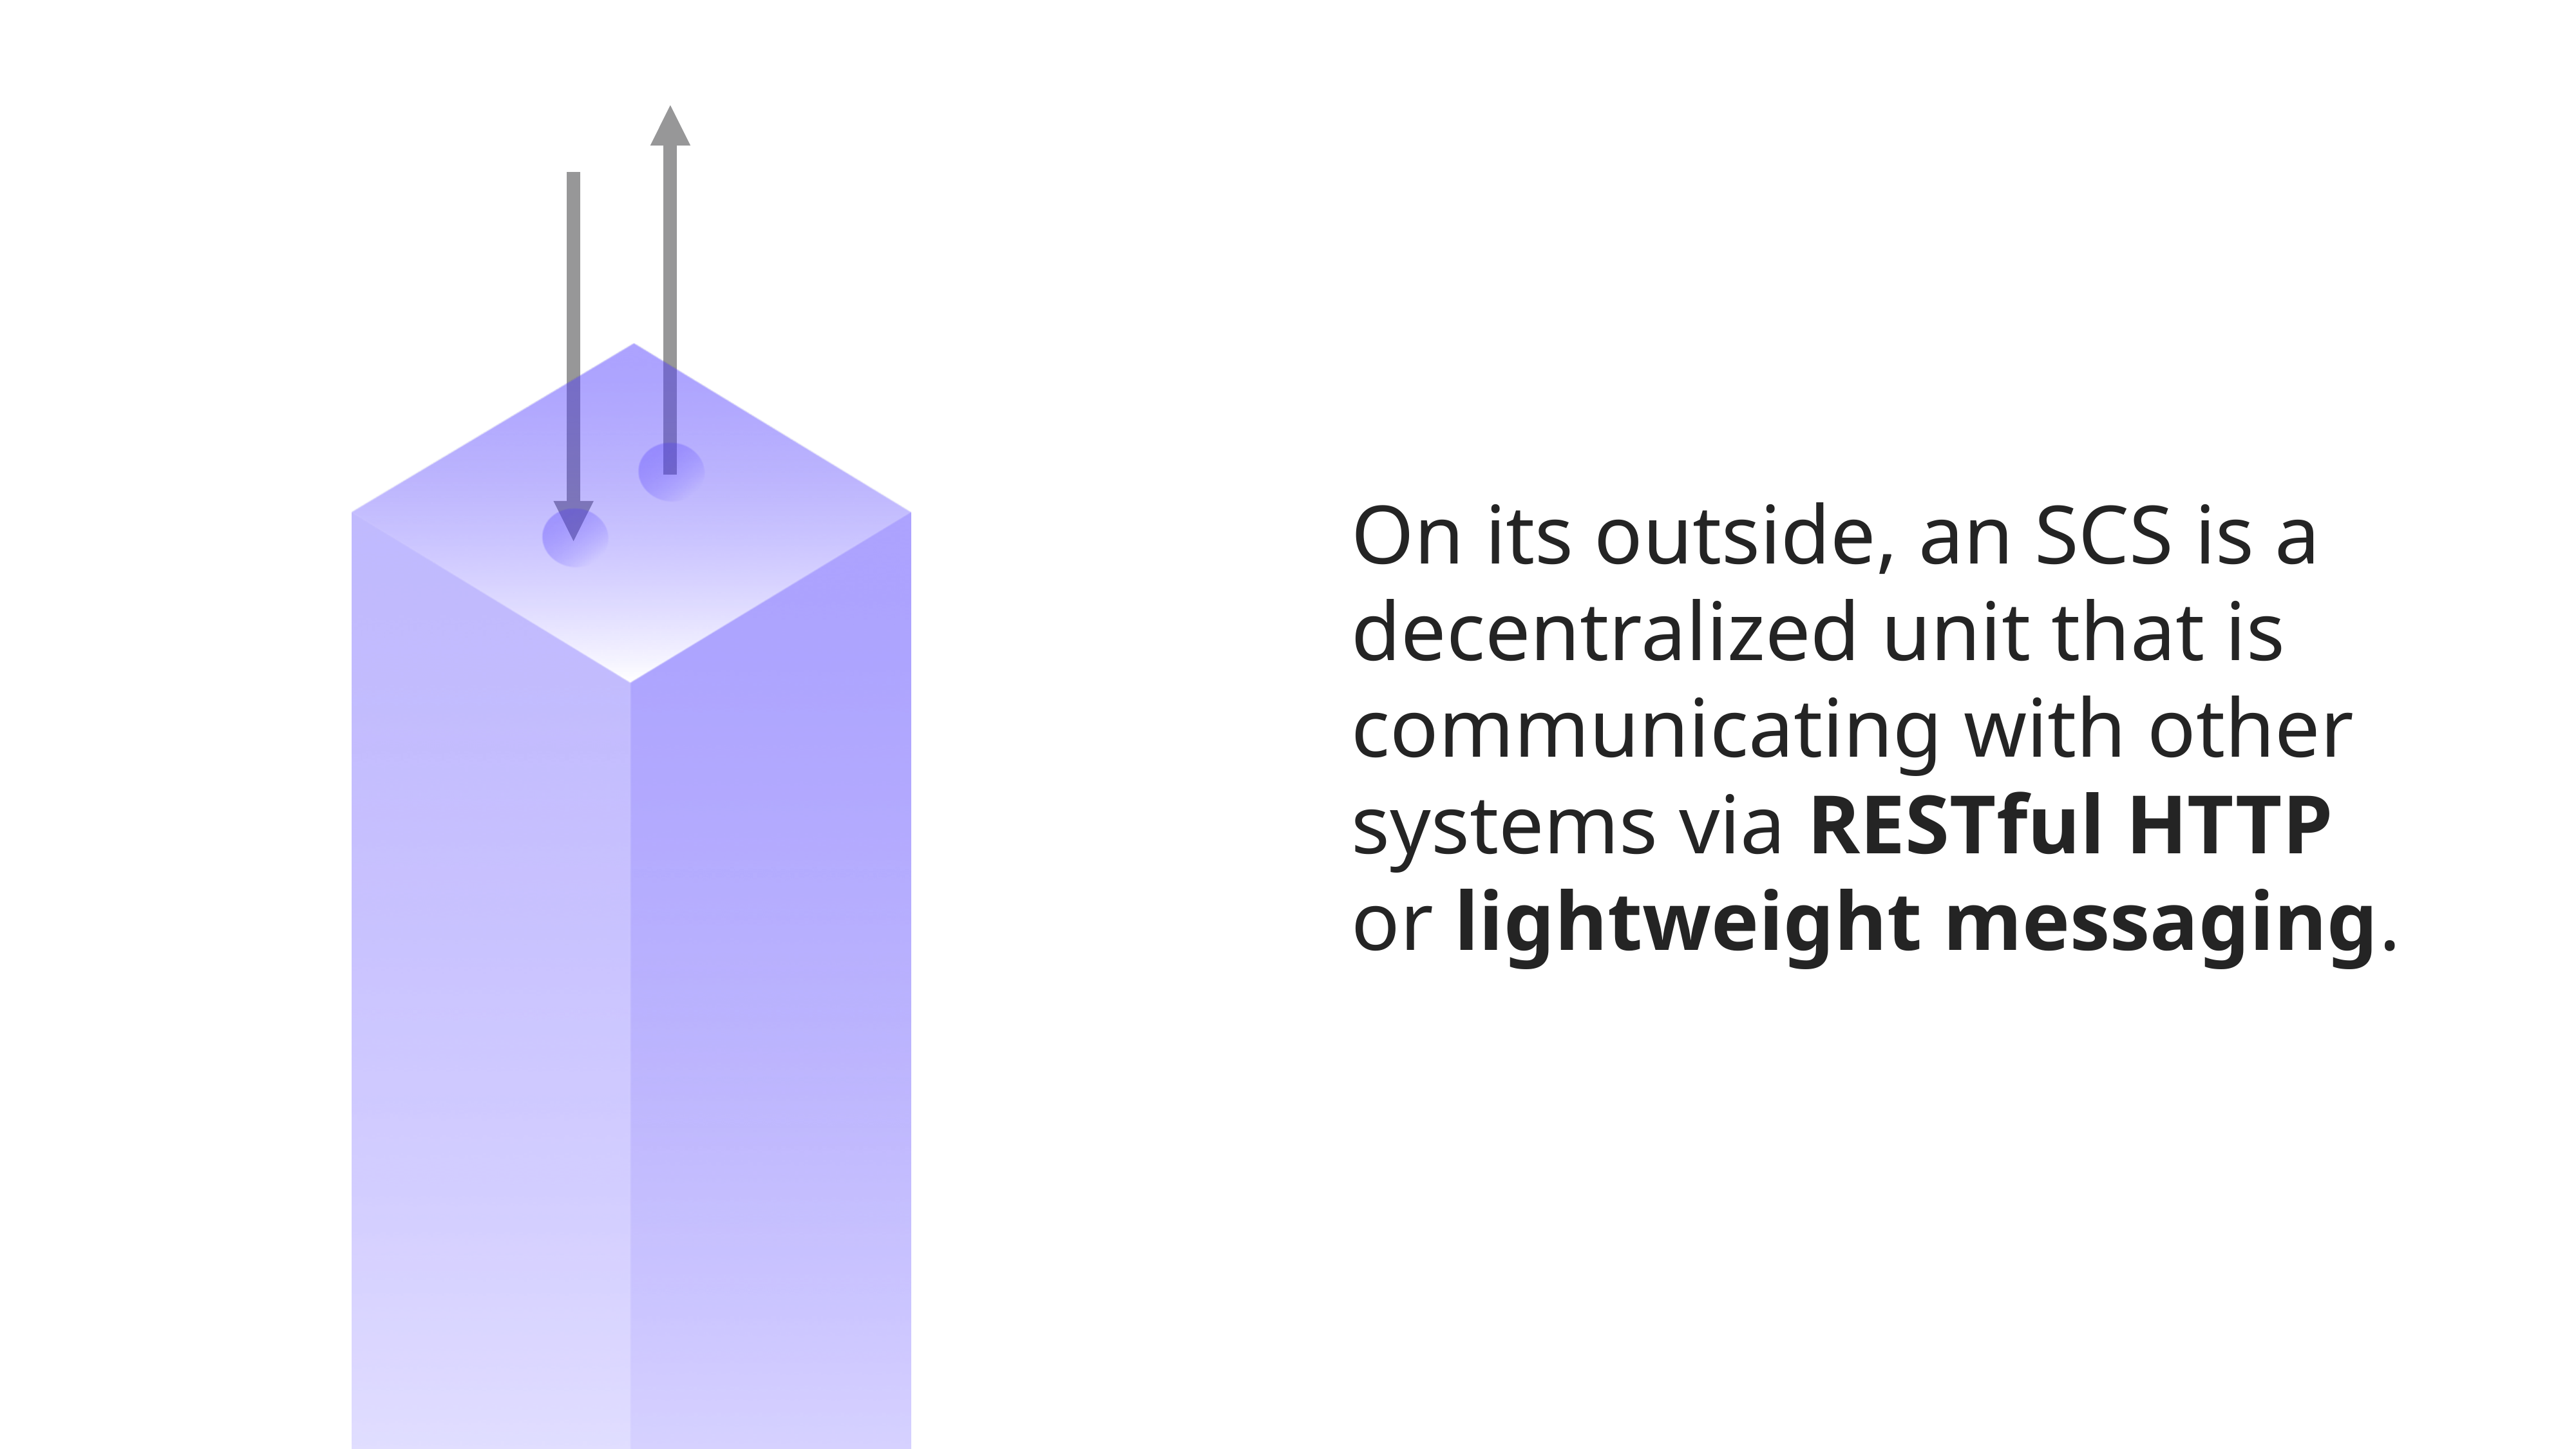

# On its outside, an SCS is a decentralized unit that is communicating with other systems via RESTful HTTP or lightweight messaging.